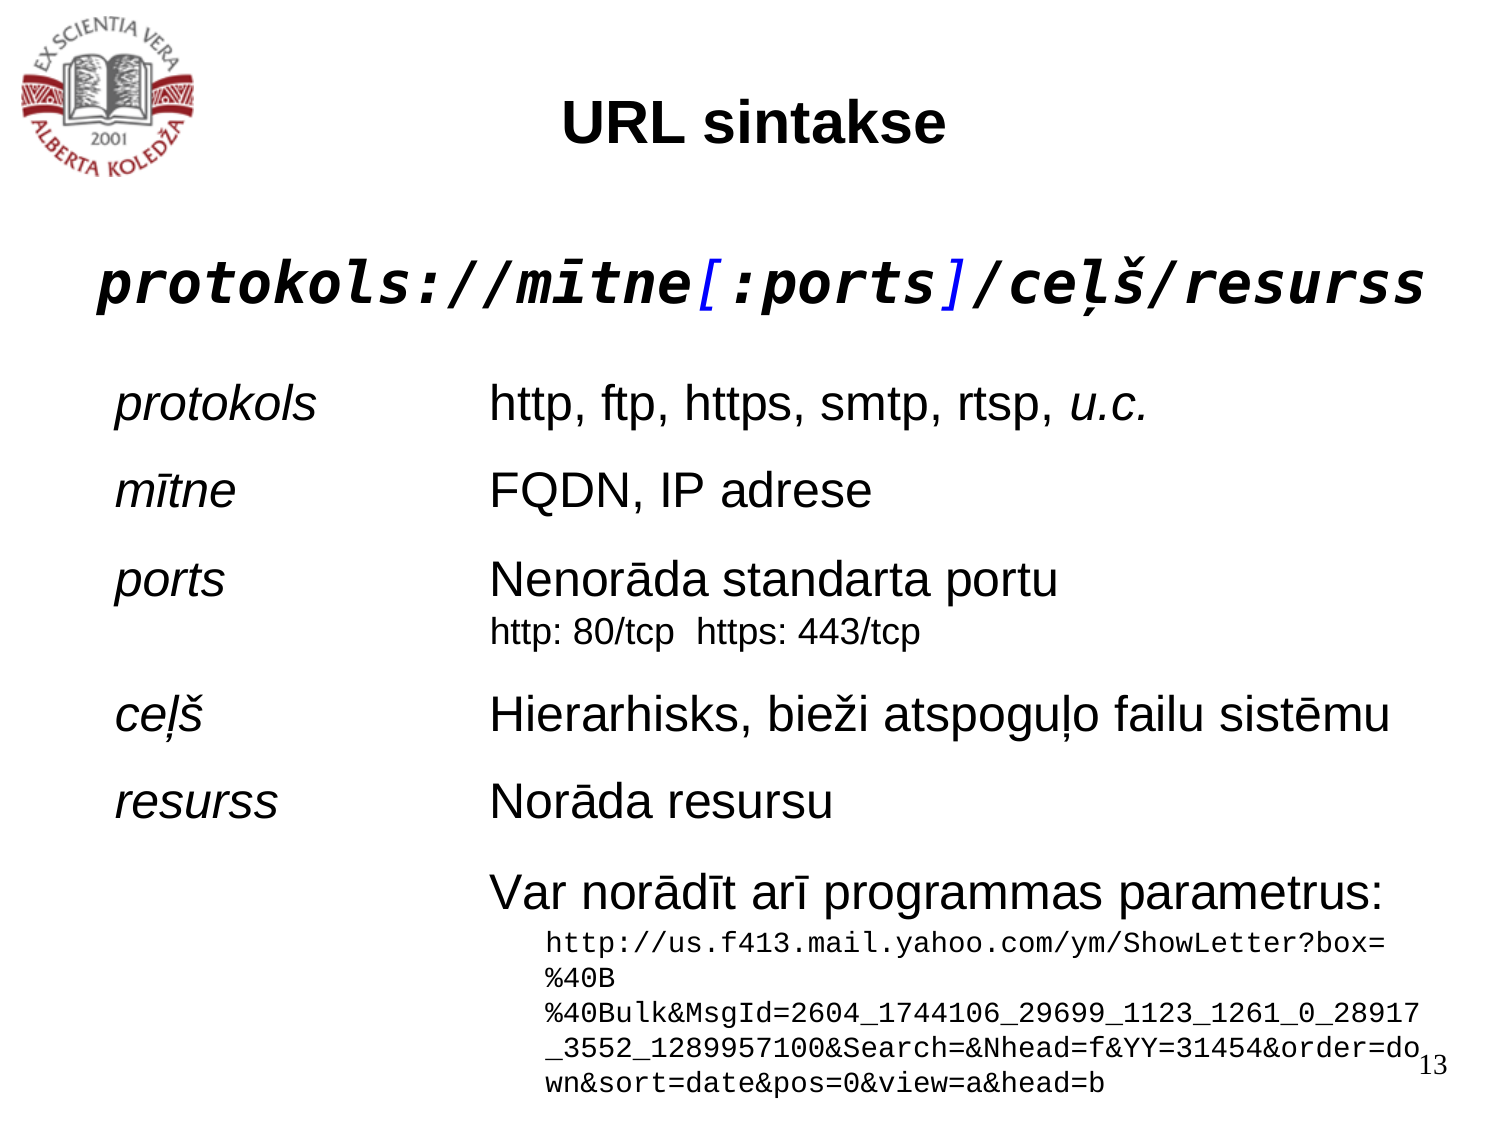

# URL sintakse
protokols://mītne[:ports]/ceļš/resurss
| protokols | http, ftp, https, smtp, rtsp, u.c. |
| --- | --- |
| mītne | FQDN, IP adrese |
| ports | Nenorāda standarta portu http: 80/tcp https: 443/tcp |
| ceļš | Hierarhisks, bieži atspoguļo failu sistēmu |
| resurss | Norāda resursu Var norādīt arī programmas parametrus: http://us.f413.mail.yahoo.com/ym/ShowLetter?box=%40B%40Bulk&MsgId=2604\_1744106\_29699\_1123\_1261\_0\_28917\_3552\_1289957100&Search=&Nhead=f&YY=31454&order=down&sort=date&pos=0&view=a&head=b |